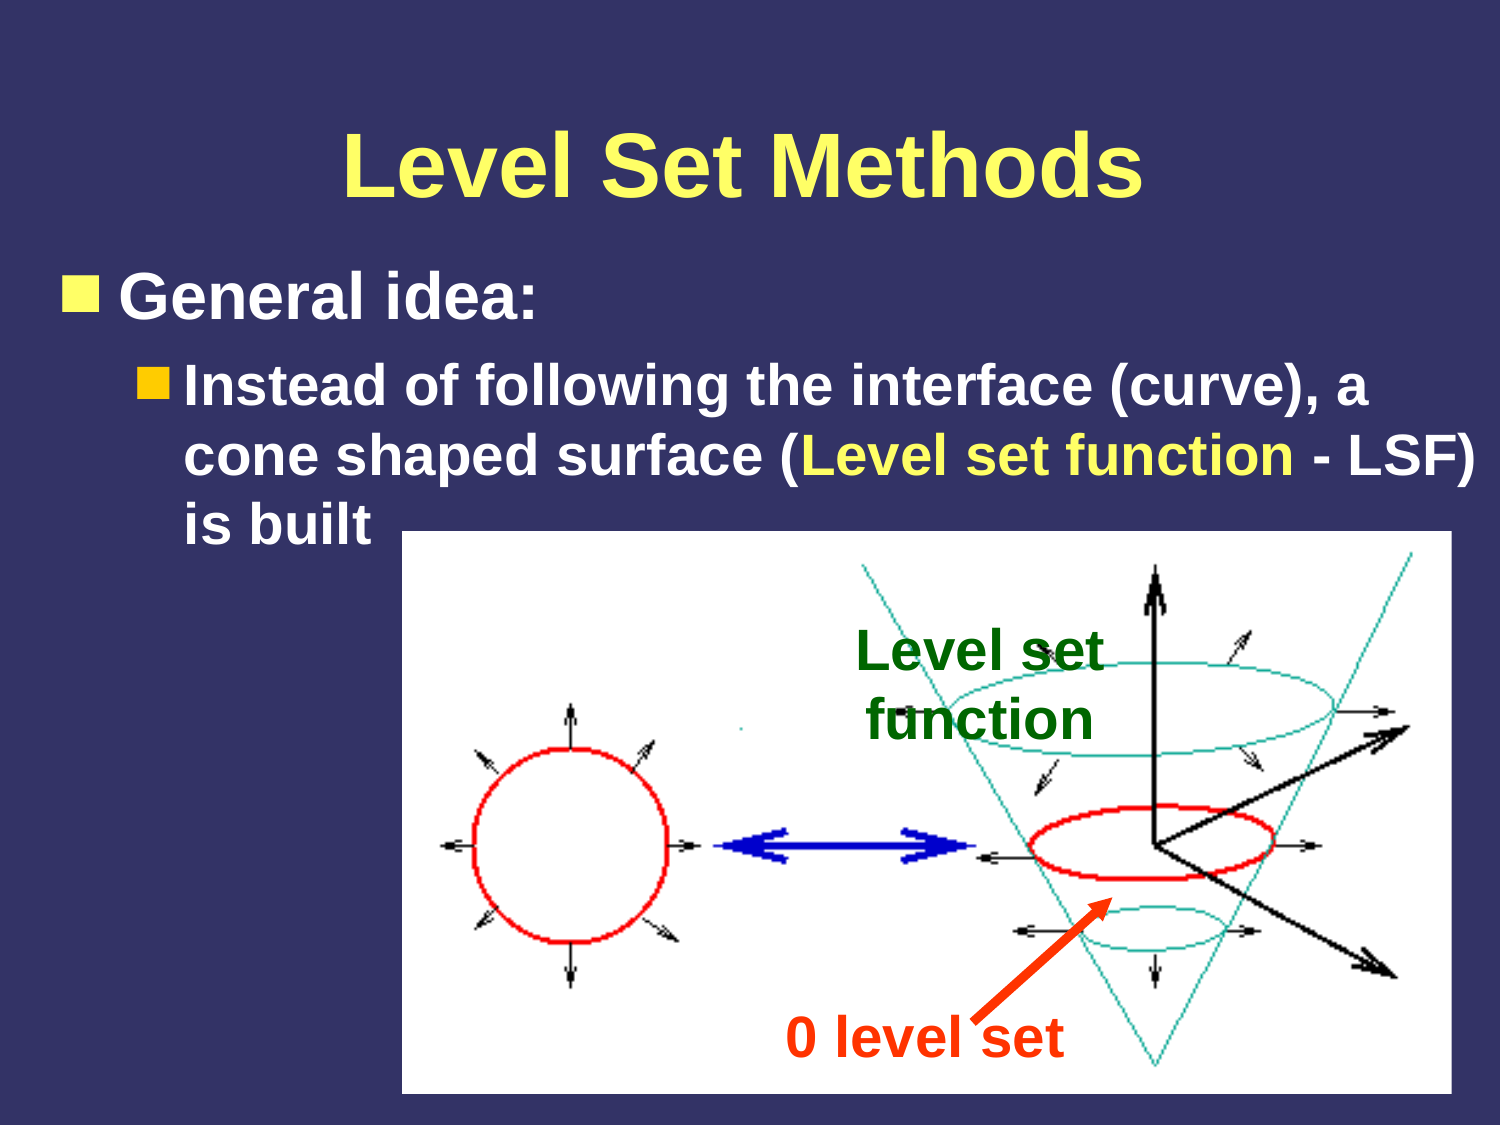

# Level Set Methods
General idea:
Instead of following the interface (curve), a cone shaped surface (Level set function - LSF) is built
Level set function
0 level set